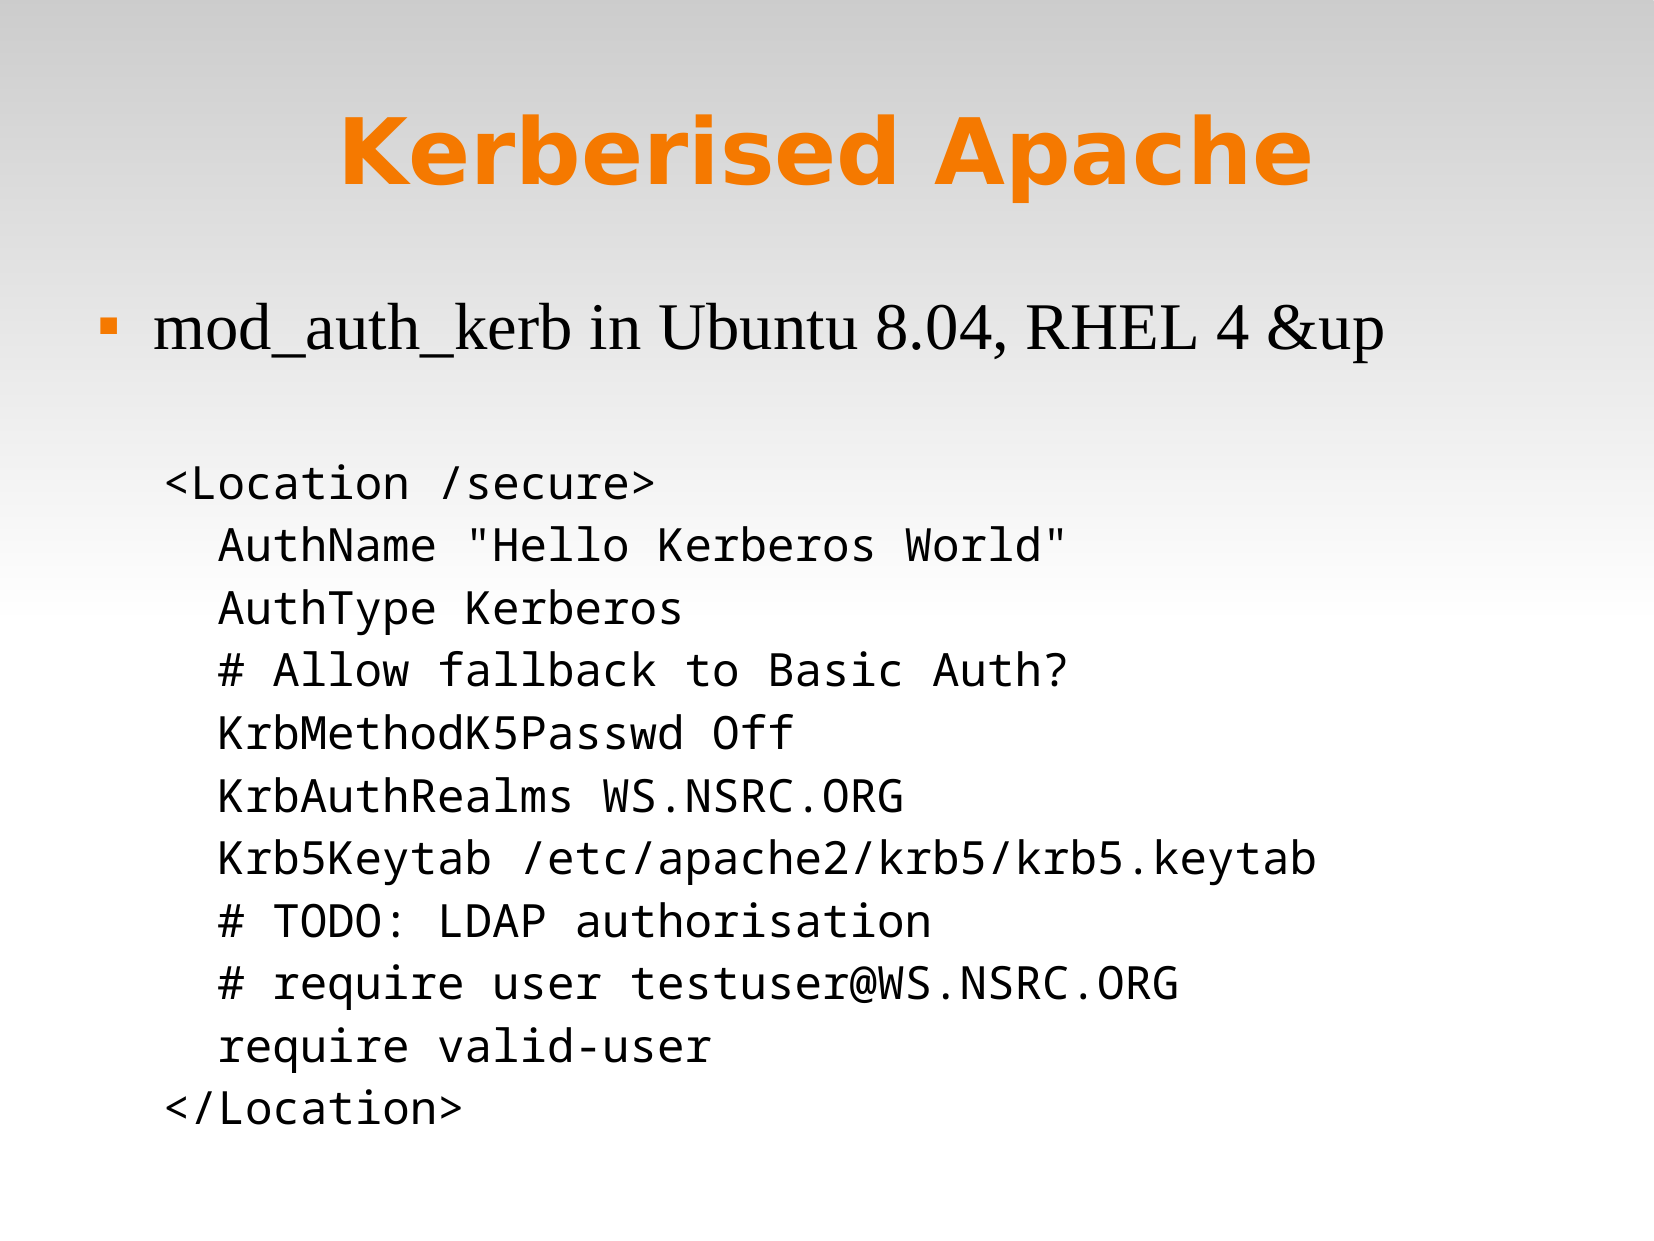

# Kerberised Apache
mod_auth_kerb in Ubuntu 8.04, RHEL 4 &up
<Location /secure>
 AuthName "Hello Kerberos World"
 AuthType Kerberos
 # Allow fallback to Basic Auth?
 KrbMethodK5Passwd Off
 KrbAuthRealms WS.NSRC.ORG
 Krb5Keytab /etc/apache2/krb5/krb5.keytab
 # TODO: LDAP authorisation
 # require user testuser@WS.NSRC.ORG
 require valid-user
</Location>